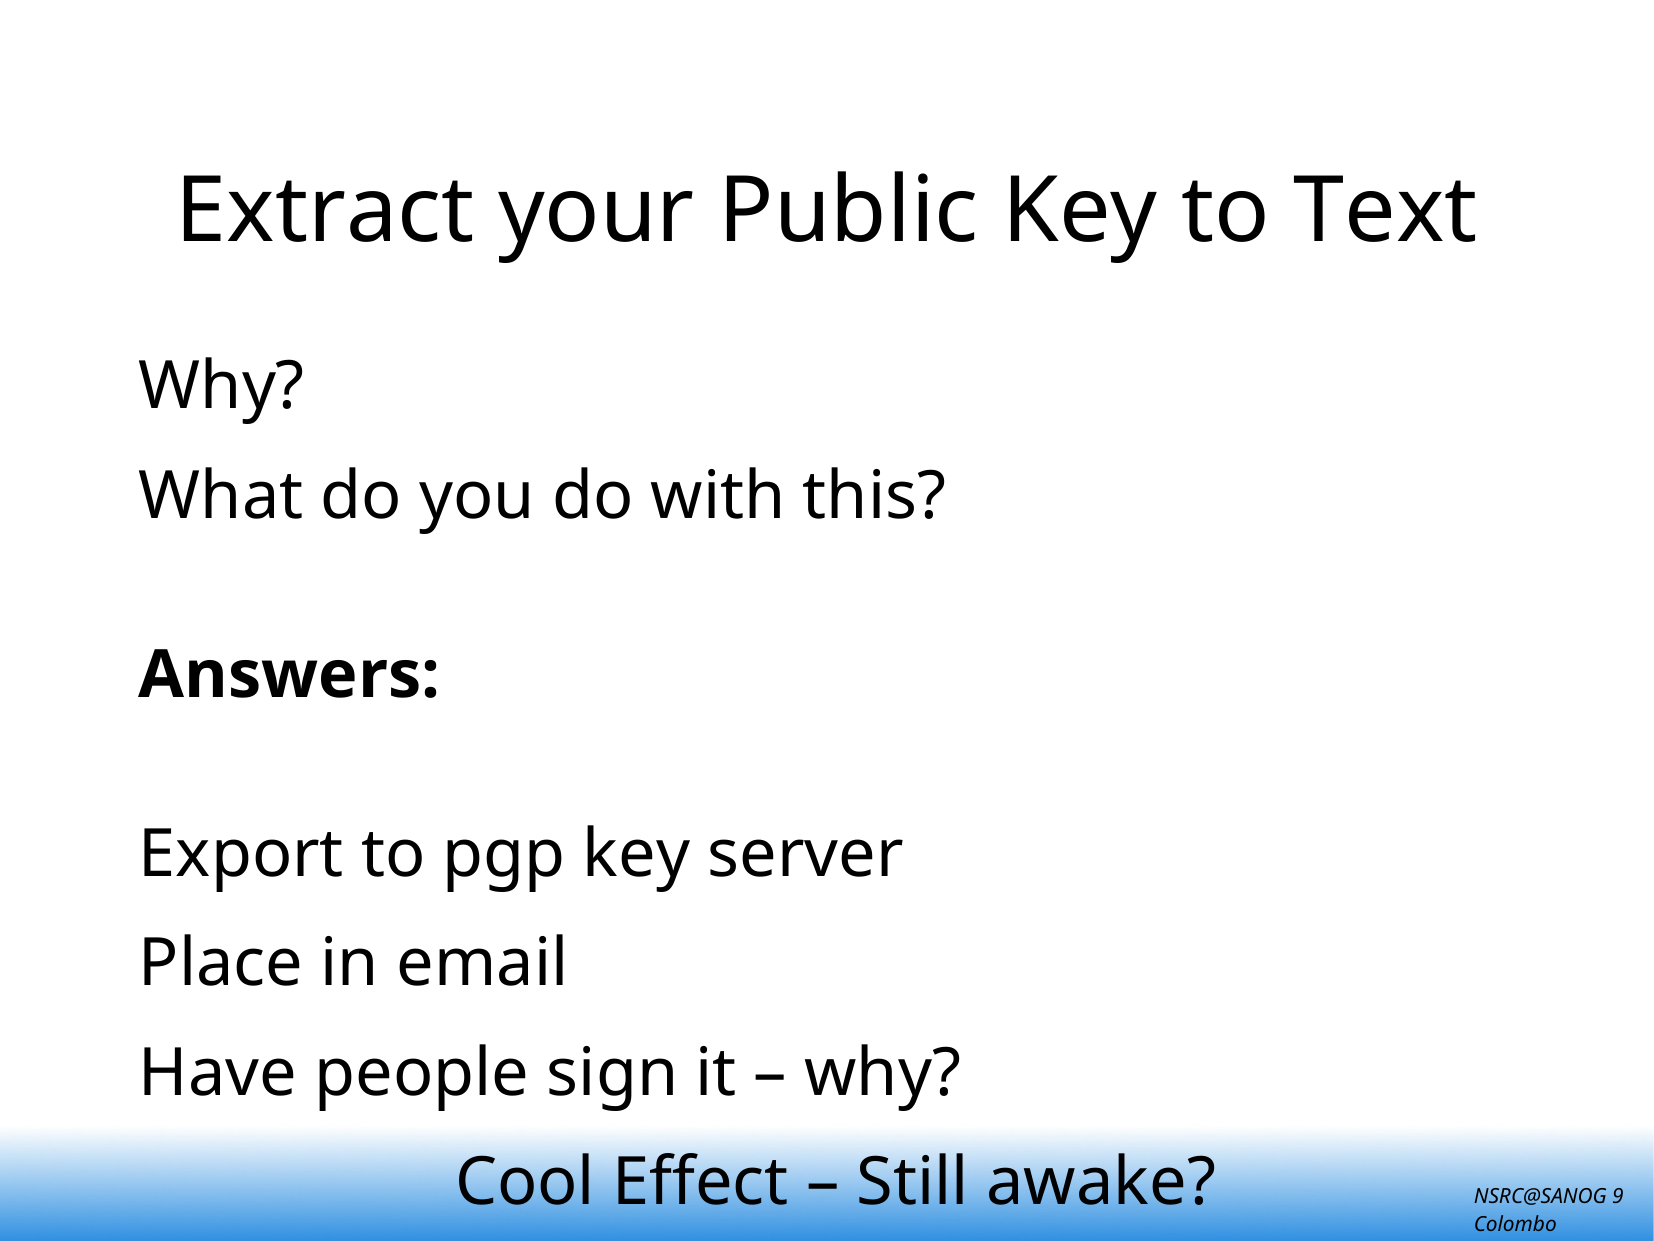

# Extract your Public Key to Text
Why?
What do you do with this?
Answers:
Export to pgp key server
Place in email
Have people sign it – why?
Cool Effect – Still awake?